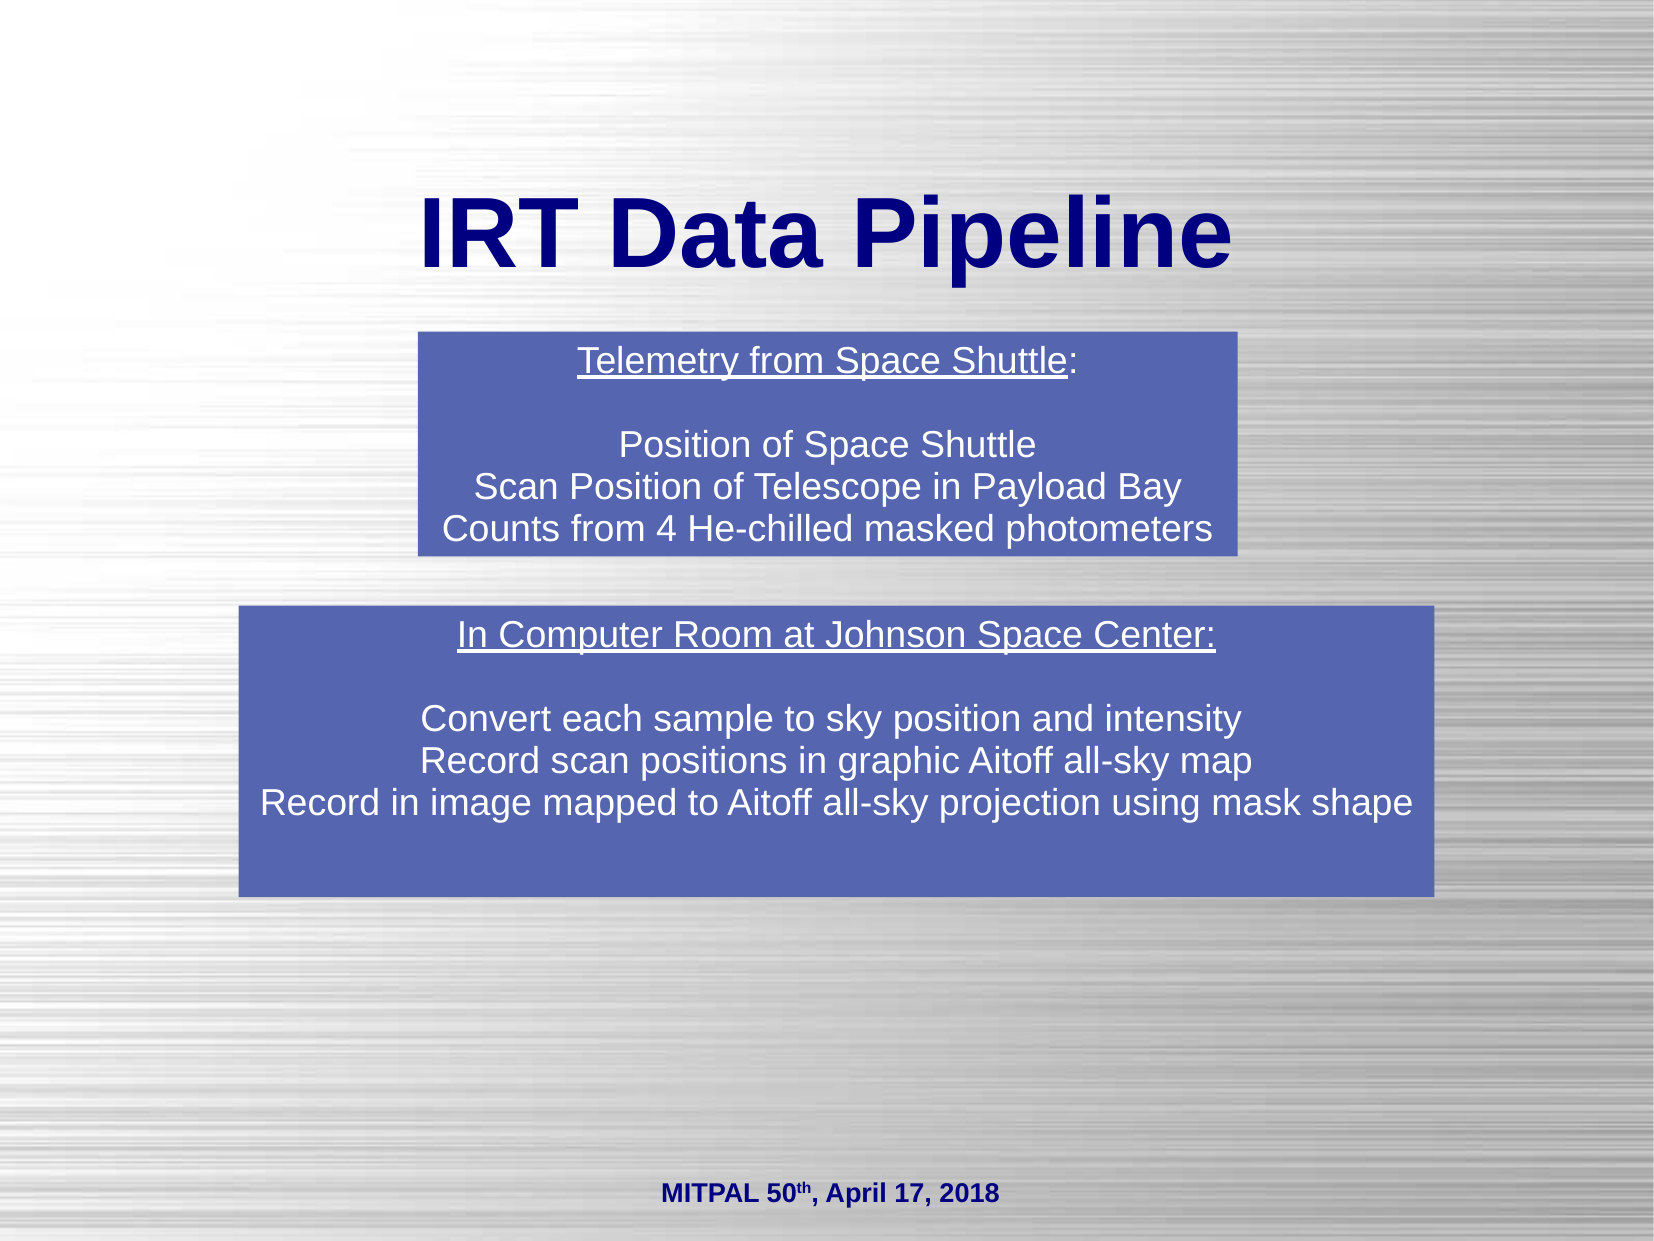

IRT Data Pipeline
Telemetry from Space Shuttle:
Position of Space Shuttle
Scan Position of Telescope in Payload Bay
Counts from 4 He-chilled masked photometers
In Computer Room at Johnson Space Center:
Convert each sample to sky position and intensity
Record scan positions in graphic Aitoff all-sky map
Record in image mapped to Aitoff all-sky projection using mask shape
MITPAL 50th, April 17, 2018